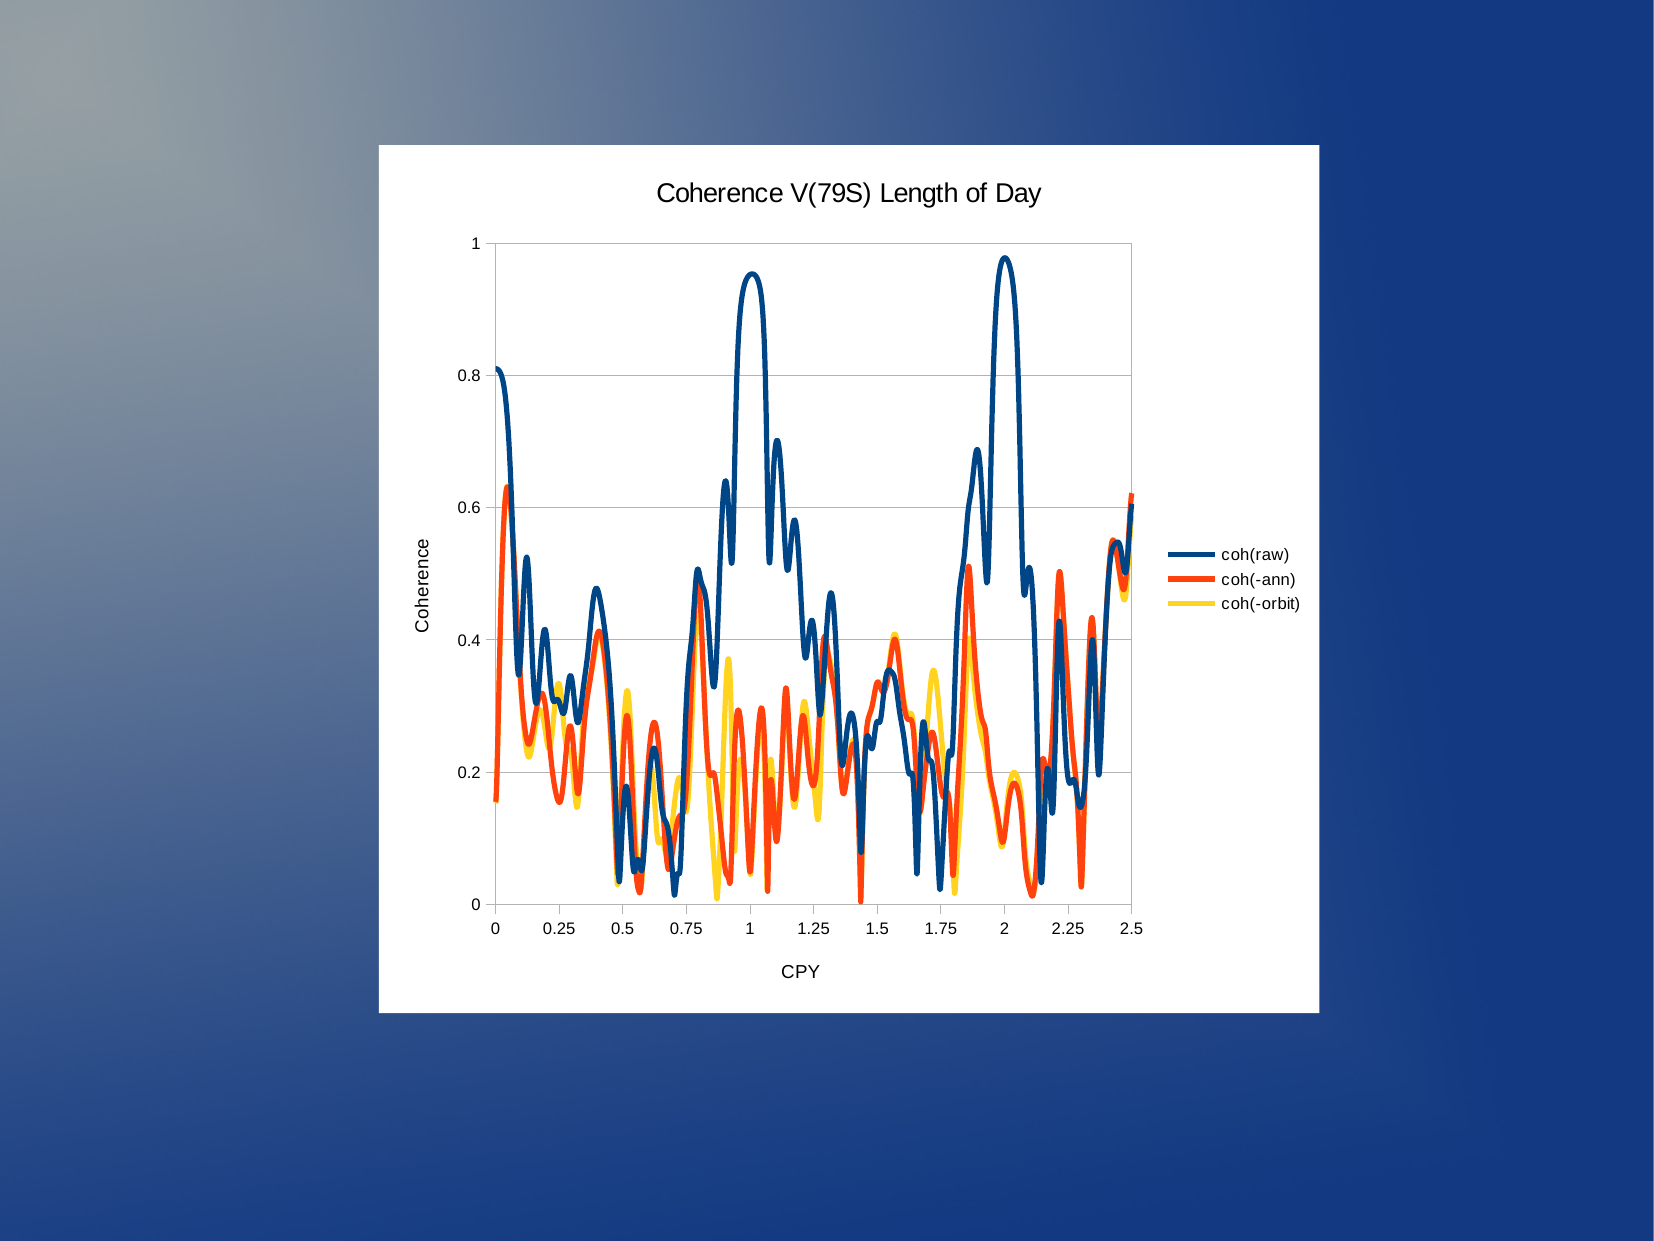

### Chart: Coherence V(79S) Length of Day
| Category | coh(raw) | coh(-ann) | coh(-orbit) |
|---|---|---|---|